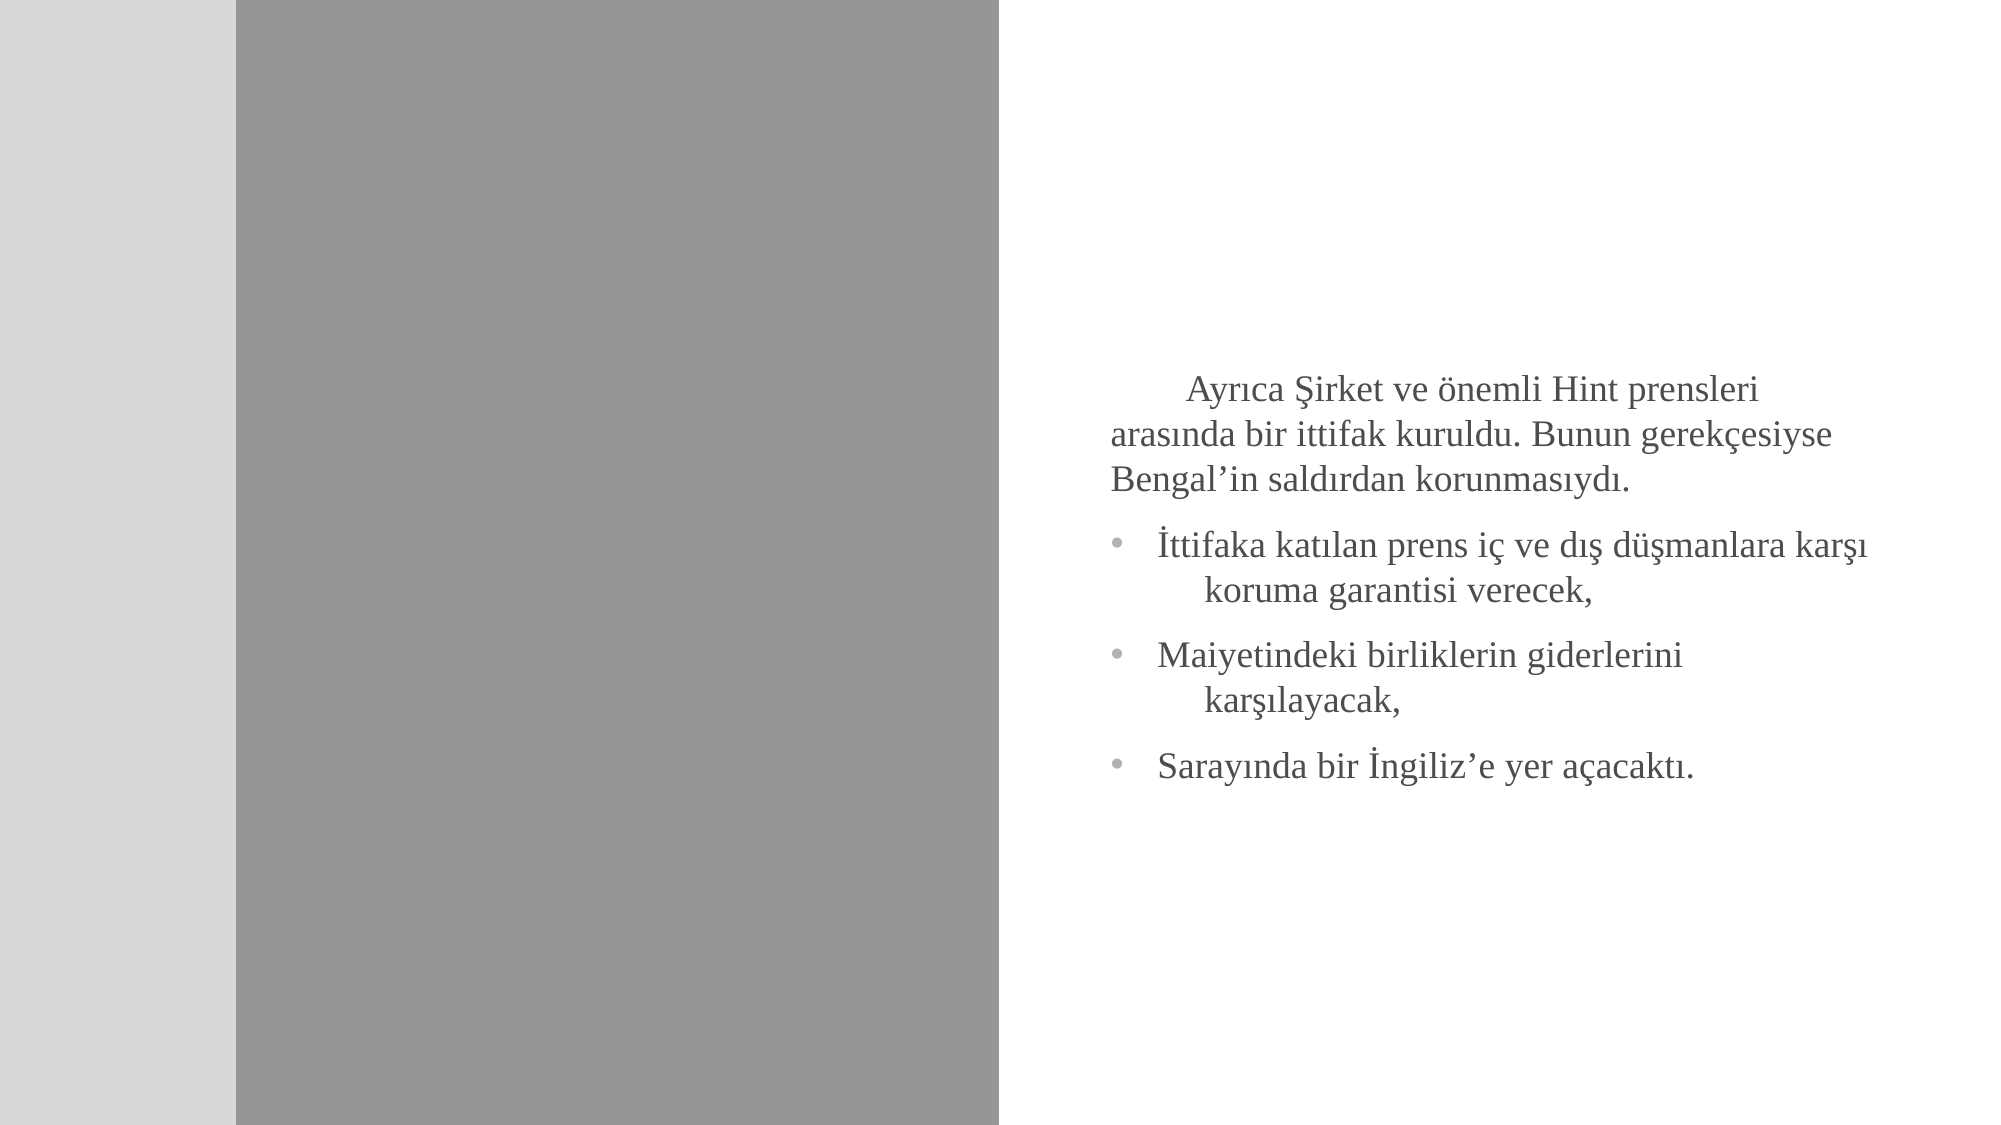

# Ayrıca Şirket ve önemli Hint prensleri arasında bir ittifak kuruldu. Bunun gerekçesiyse Bengal’in saldırdan korunmasıydı.
İttifaka katılan prens iç ve dış düşmanlara karşı koruma garantisi verecek,
Maiyetindeki birliklerin giderlerini karşılayacak,
Sarayında bir İngiliz’e yer açacaktı.